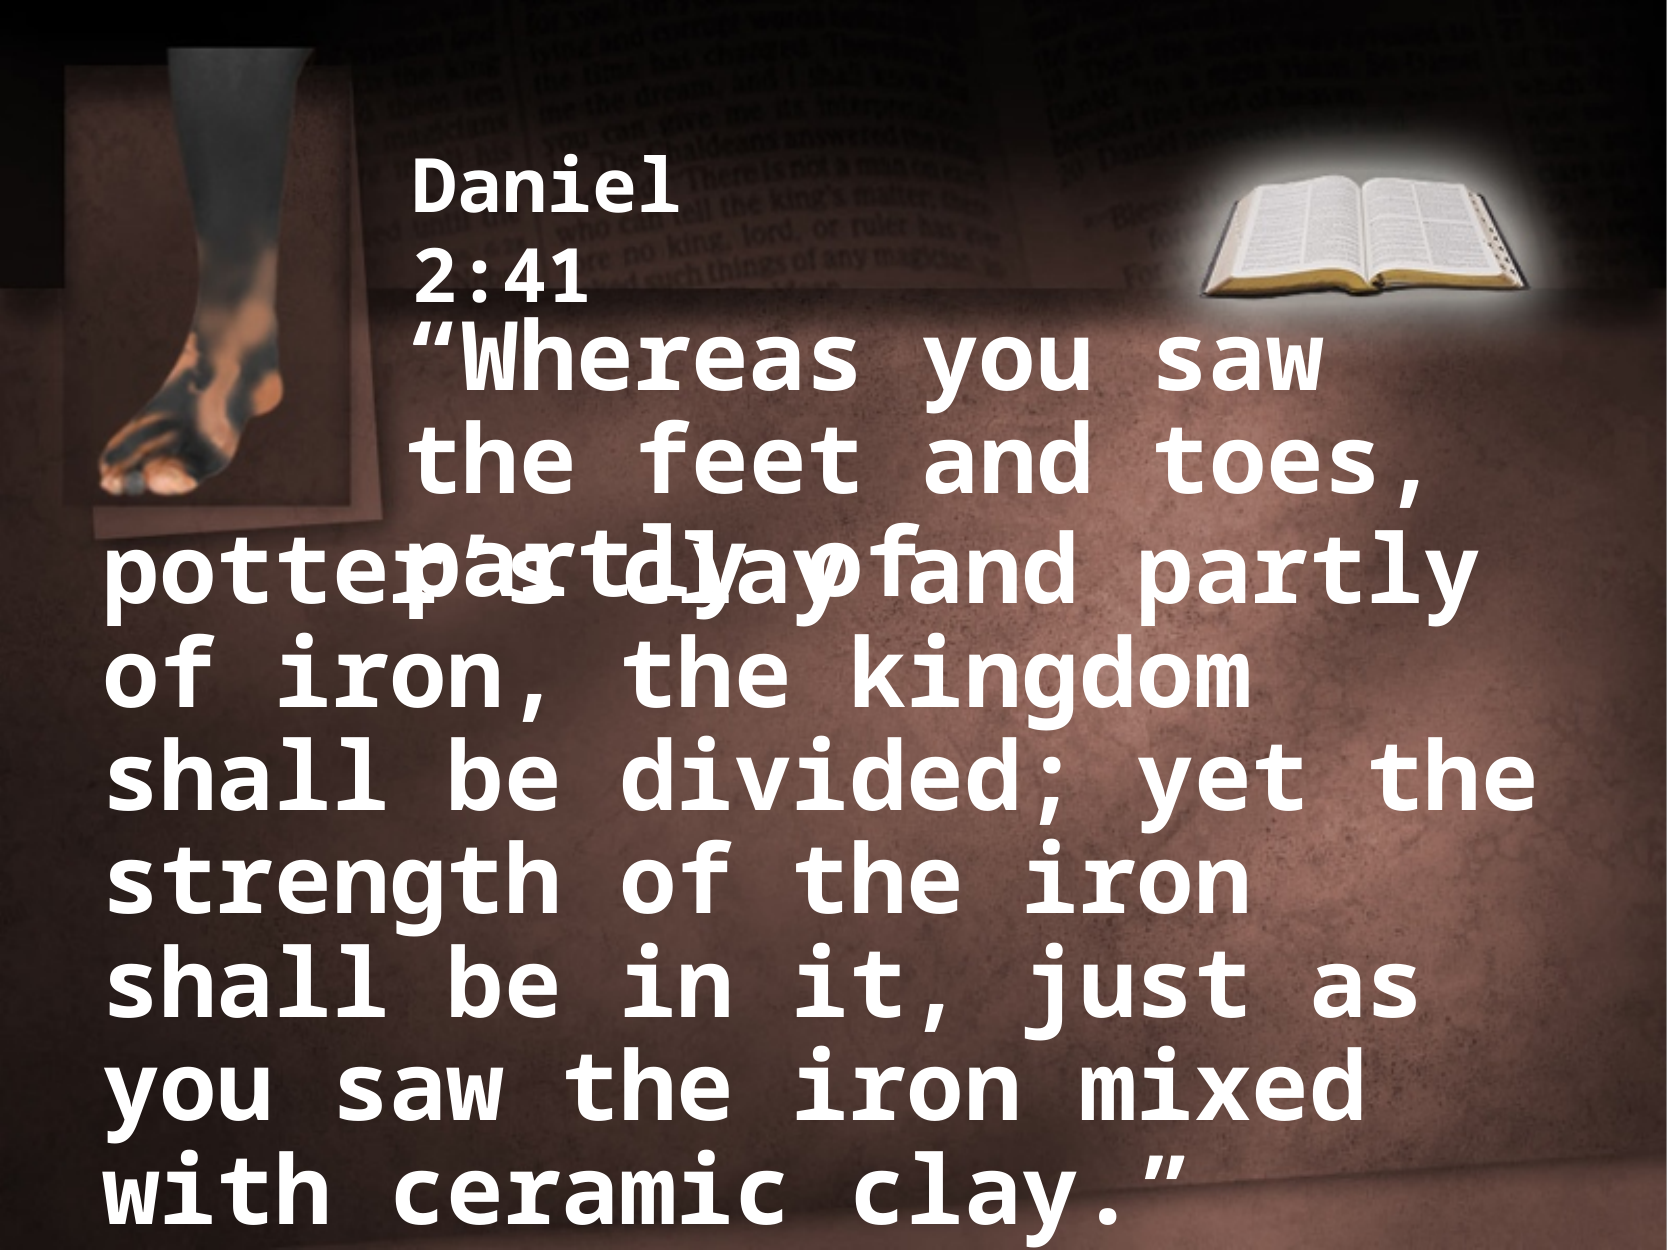

Daniel 2:41
“Whereas you saw the feet and toes, partly of
potter’s clay and partly of iron, the kingdom shall be divided; yet the strength of the iron shall be in it, just as you saw the iron mixed with ceramic clay.”